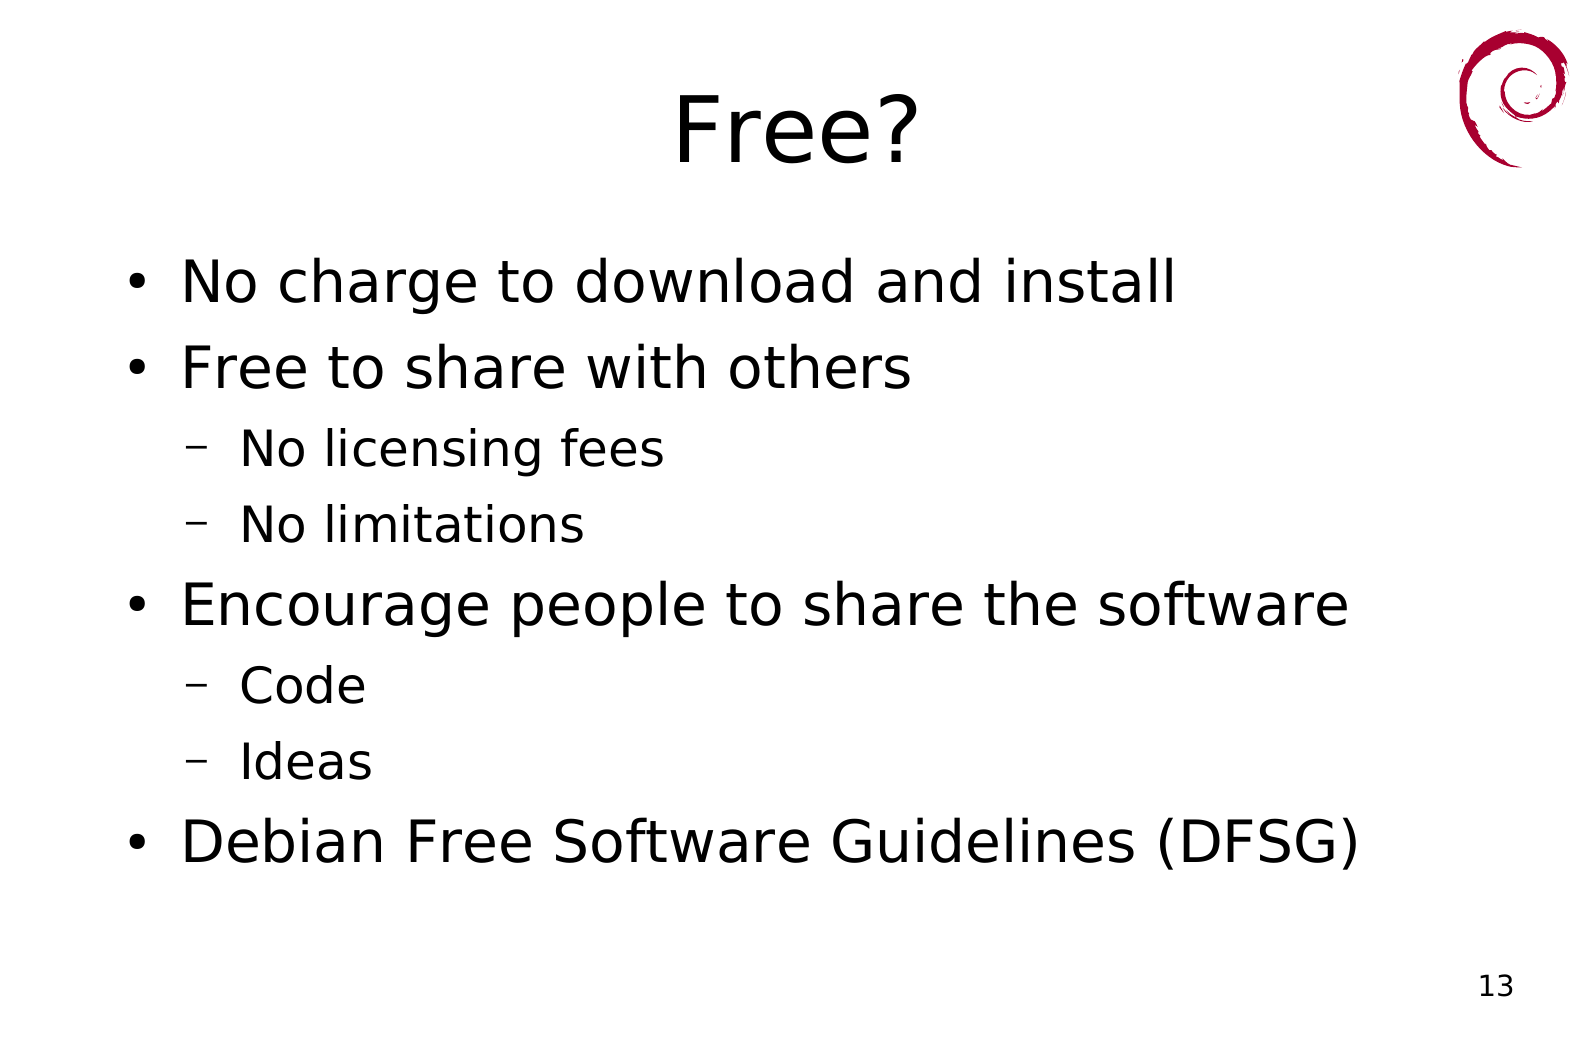

# Free?
No charge to download and install
Free to share with others
No licensing fees
No limitations
Encourage people to share the software
Code
Ideas
Debian Free Software Guidelines (DFSG)
13